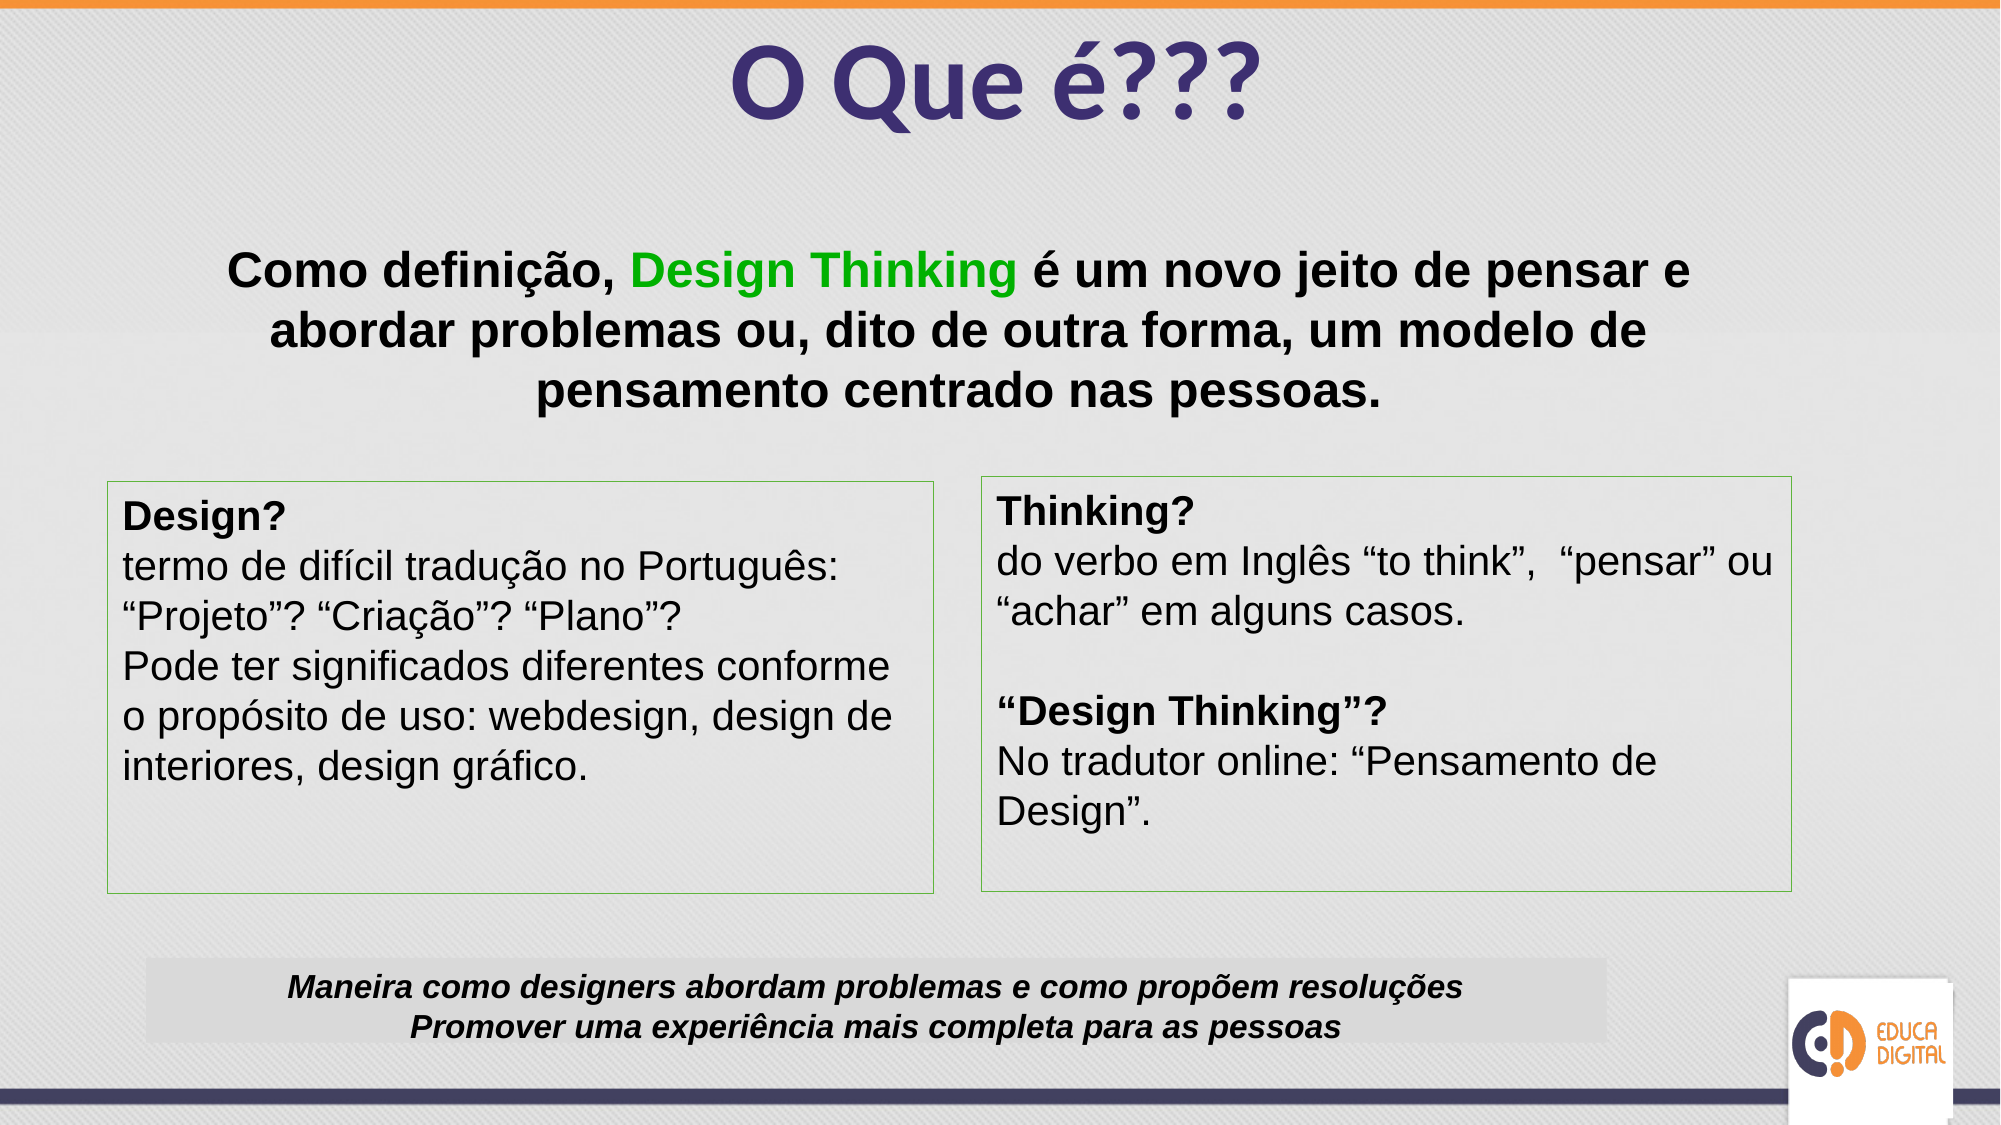

O Que é???
Como definição, Design Thinking é um novo jeito de pensar e abordar problemas ou, dito de outra forma, um modelo de pensamento centrado nas pessoas.
Thinking?
do verbo em Inglês “to think”, “pensar” ou “achar” em alguns casos.
“Design Thinking”?
No tradutor online: “Pensamento de Design”.
Design?
termo de difícil tradução no Português: “Projeto”? “Criação”? “Plano”?
Pode ter significados diferentes conforme o propósito de uso: webdesign, design de interiores, design gráfico.
Maneira como designers abordam problemas e como propõem resoluções
Promover uma experiência mais completa para as pessoas